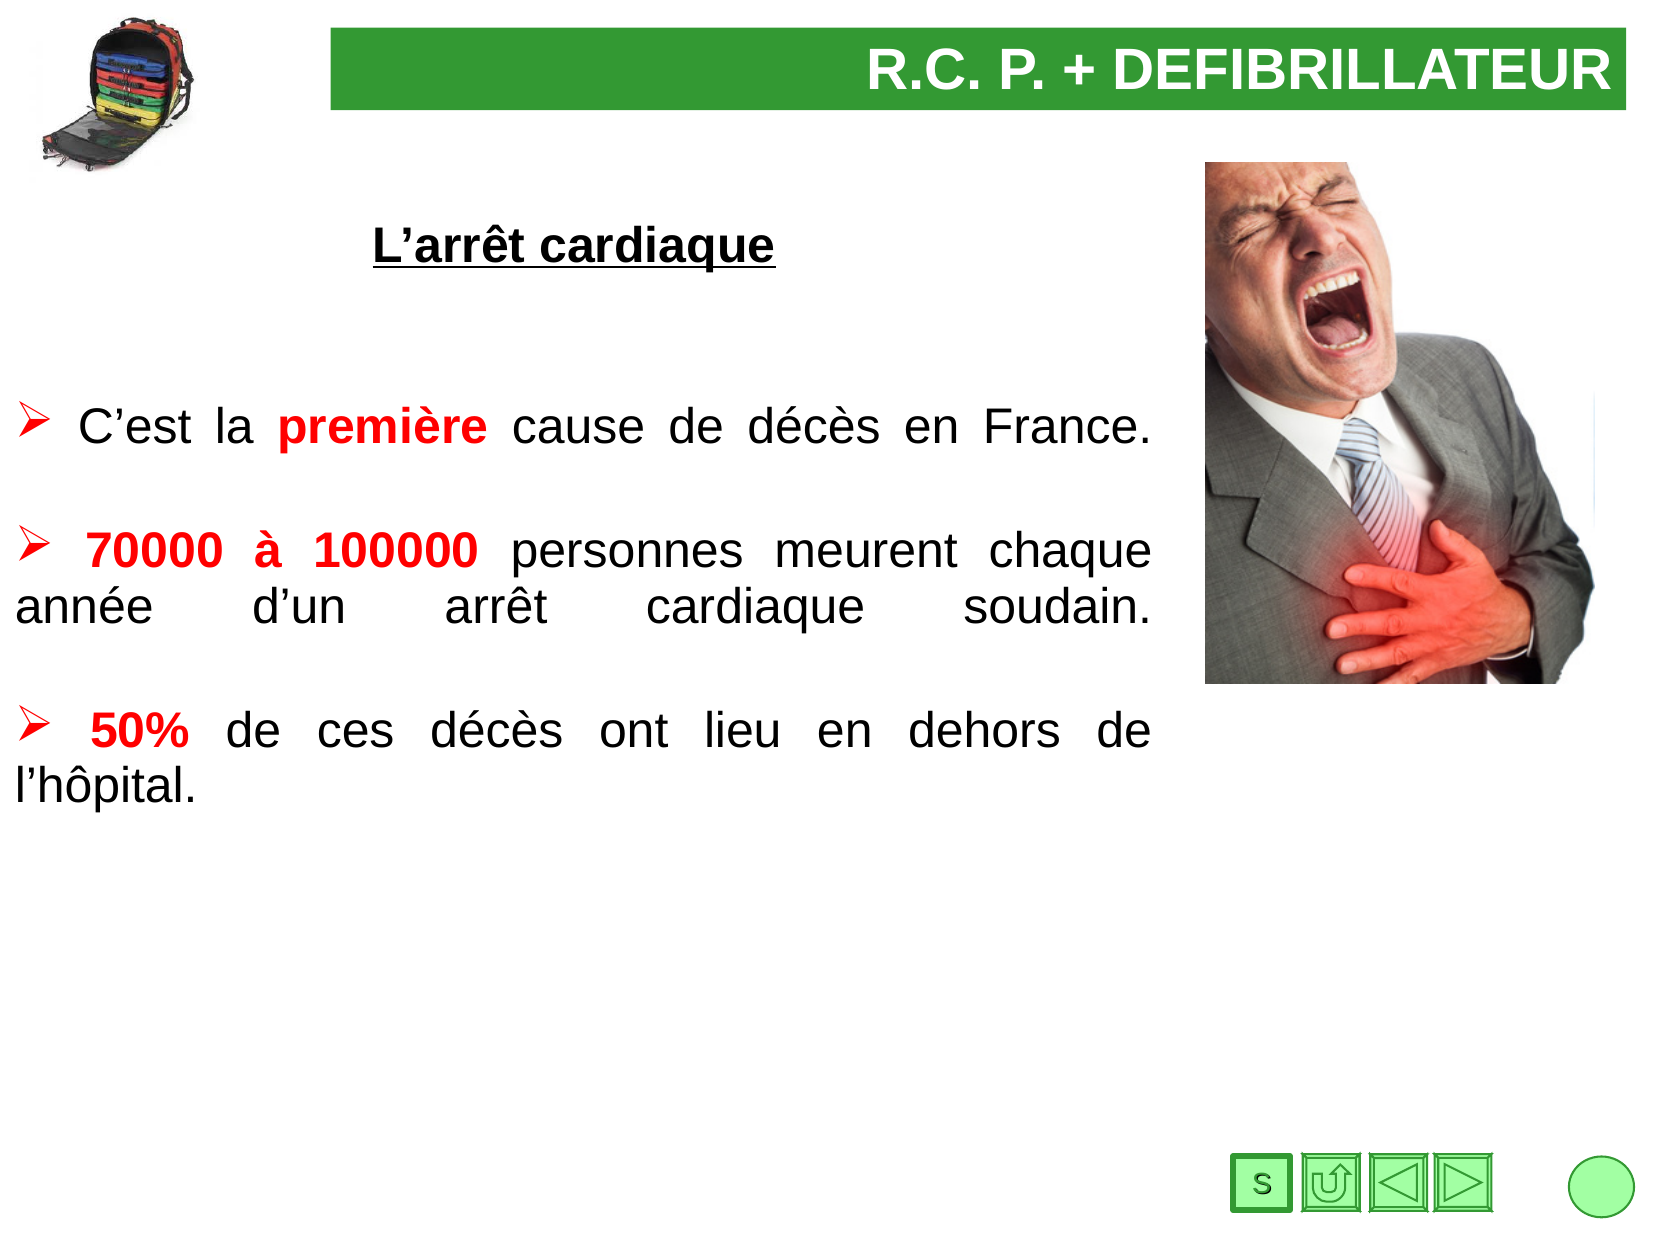

R.C. P. + DEFIBRILLATEUR
L’arrêt cardiaque
 C’est la première cause de décès en France.
 70000 à 100000 personnes meurent chaque année d’un arrêt cardiaque soudain.
 50% de ces décès ont lieu en dehors de l’hôpital.